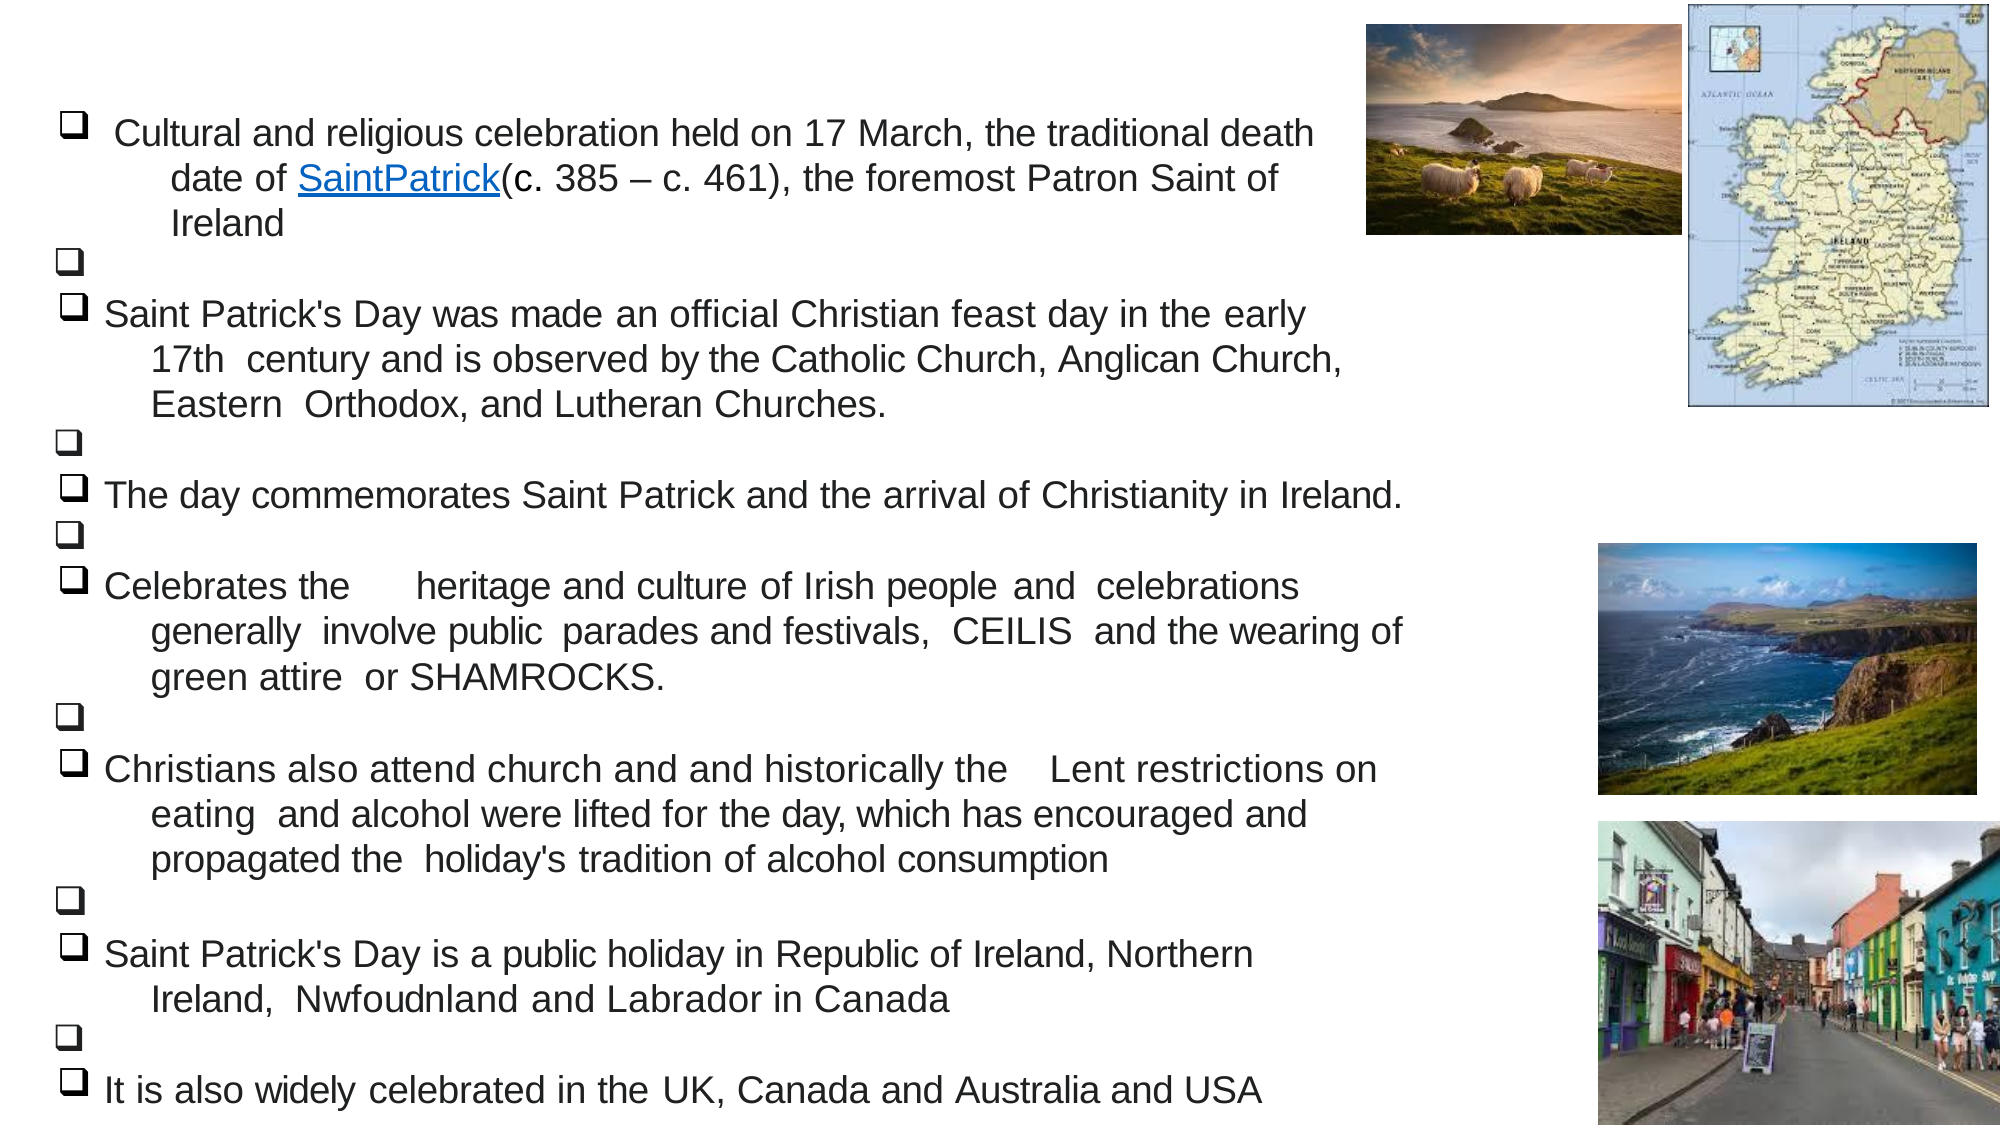

Cultural and religious celebration held on 17 March, the traditional death date of SaintPatrick(c. 385 – c. 461), the foremost Patron Saint of Ireland
Saint Patrick's Day was made an official Christian feast day in the early 17th century and is observed by the Catholic Church, Anglican Church, Eastern Orthodox, and Lutheran Churches.
The day commemorates Saint Patrick and the arrival of Christianity in Ireland.
Celebrates the	heritage and culture of Irish people	and celebrations generally involve public parades and festivals, CEILIS and the wearing of green attire or SHAMROCKS.
Christians also attend church and and historically the	Lent restrictions on eating and alcohol were lifted for the day, which has encouraged and propagated the holiday's tradition of alcohol consumption
Saint Patrick's Day is a public holiday in Republic of Ireland, Northern Ireland, Nwfoudnland and Labrador in Canada
It is also widely celebrated in the UK, Canada and Australia and USA